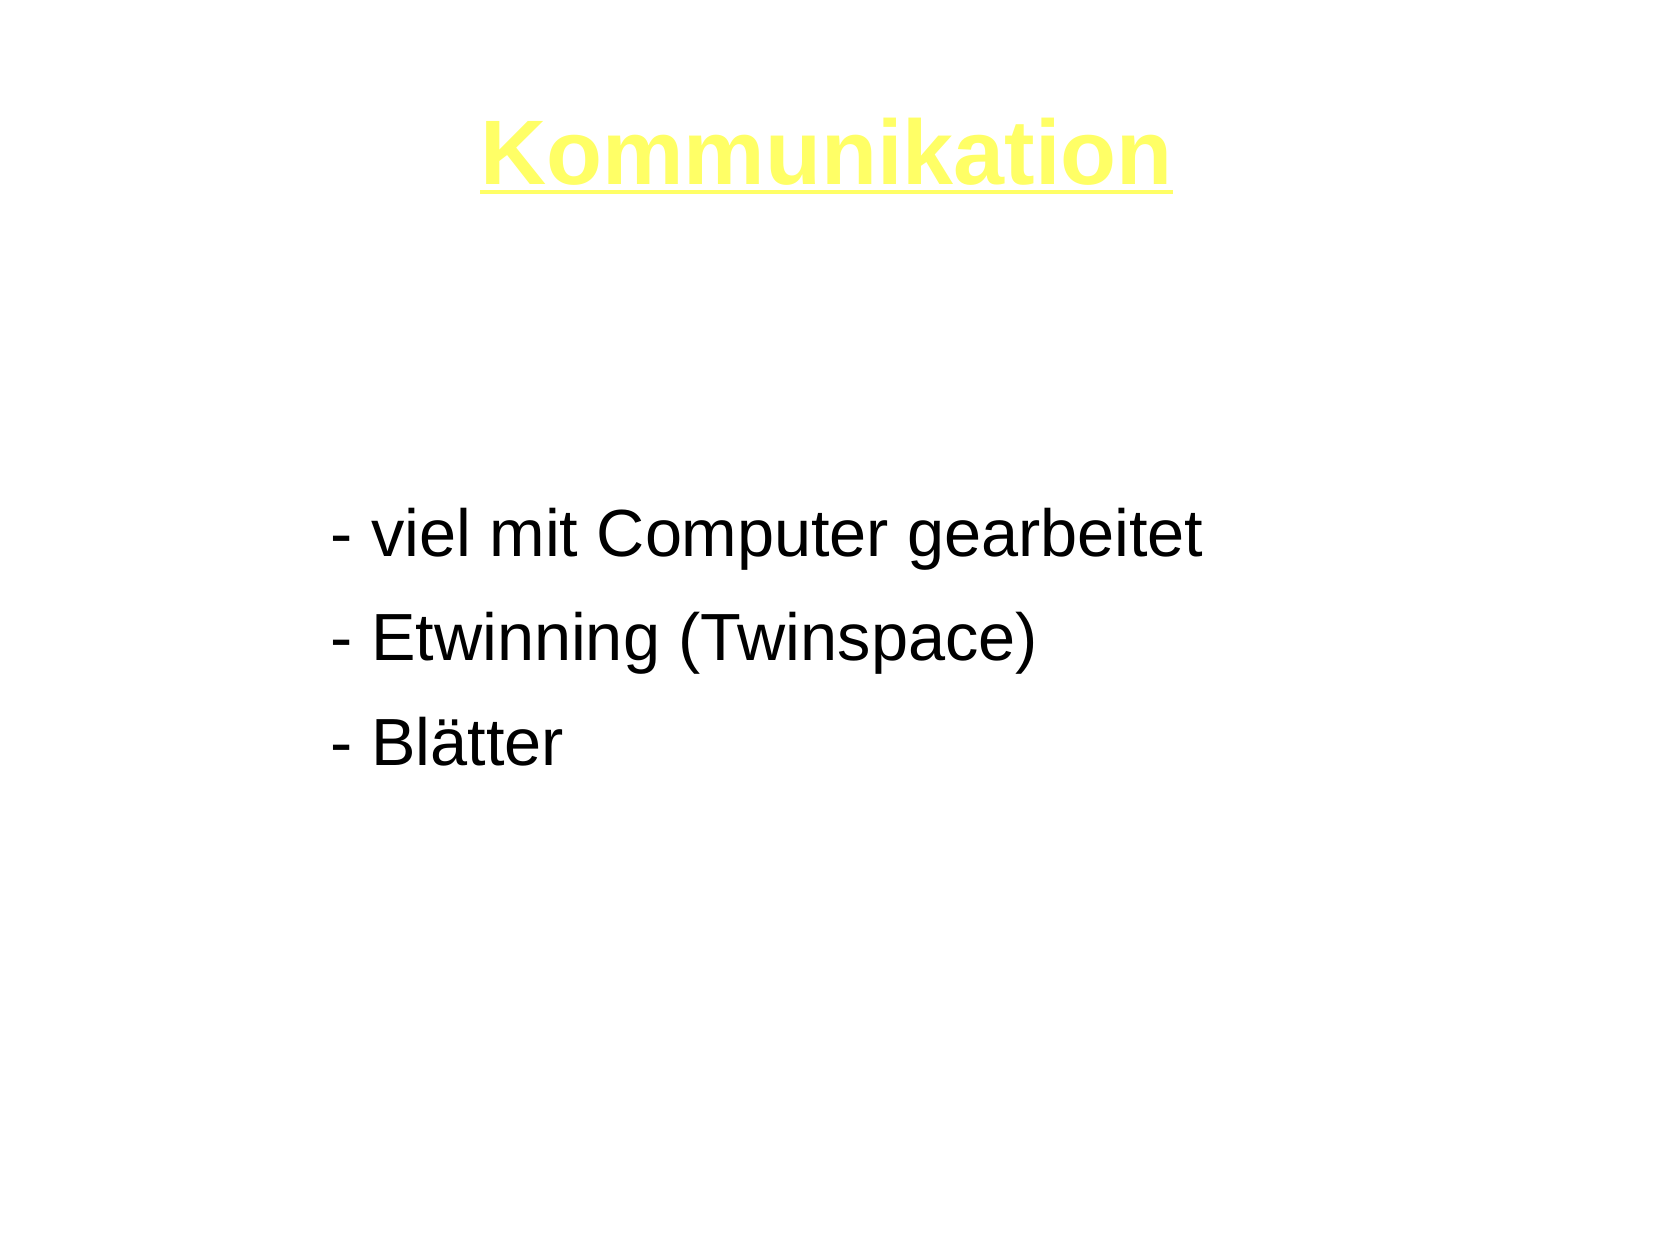

# Kommunikation
- viel mit Computer gearbeitet
- Etwinning (Twinspace)
- Blätter